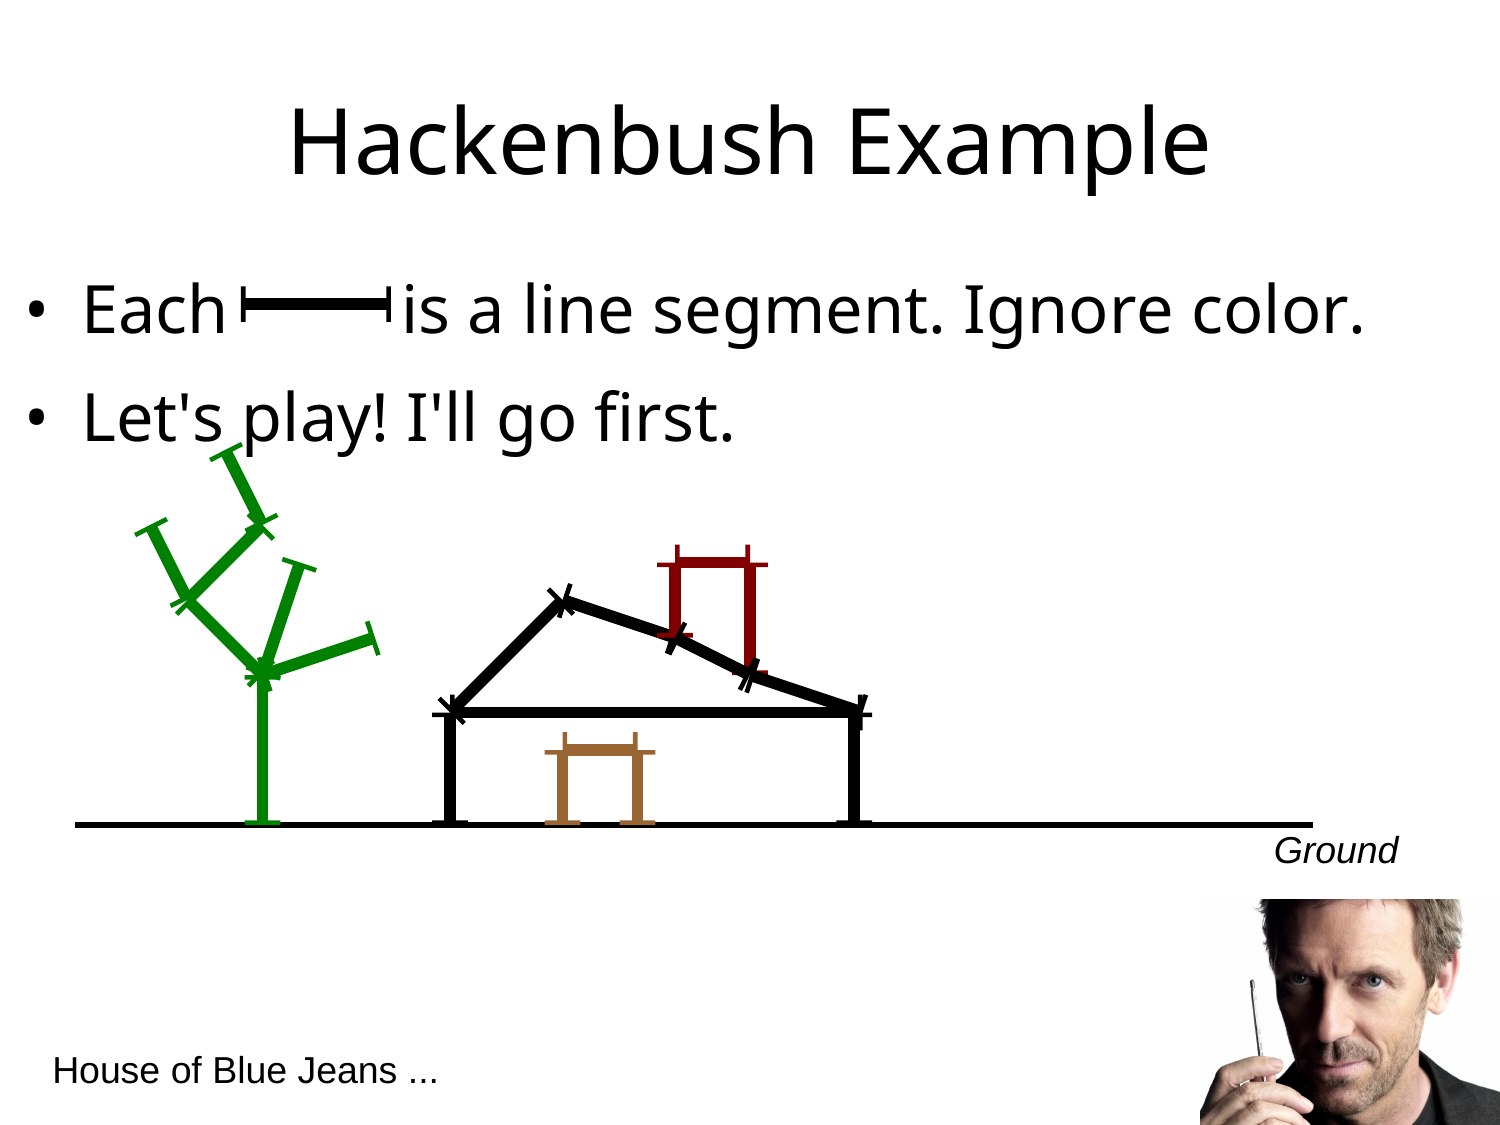

# Hackenbush Example
Each is a line segment. Ignore color.
Let's play! I'll go first.
Ground
45
House of Blue Jeans ...